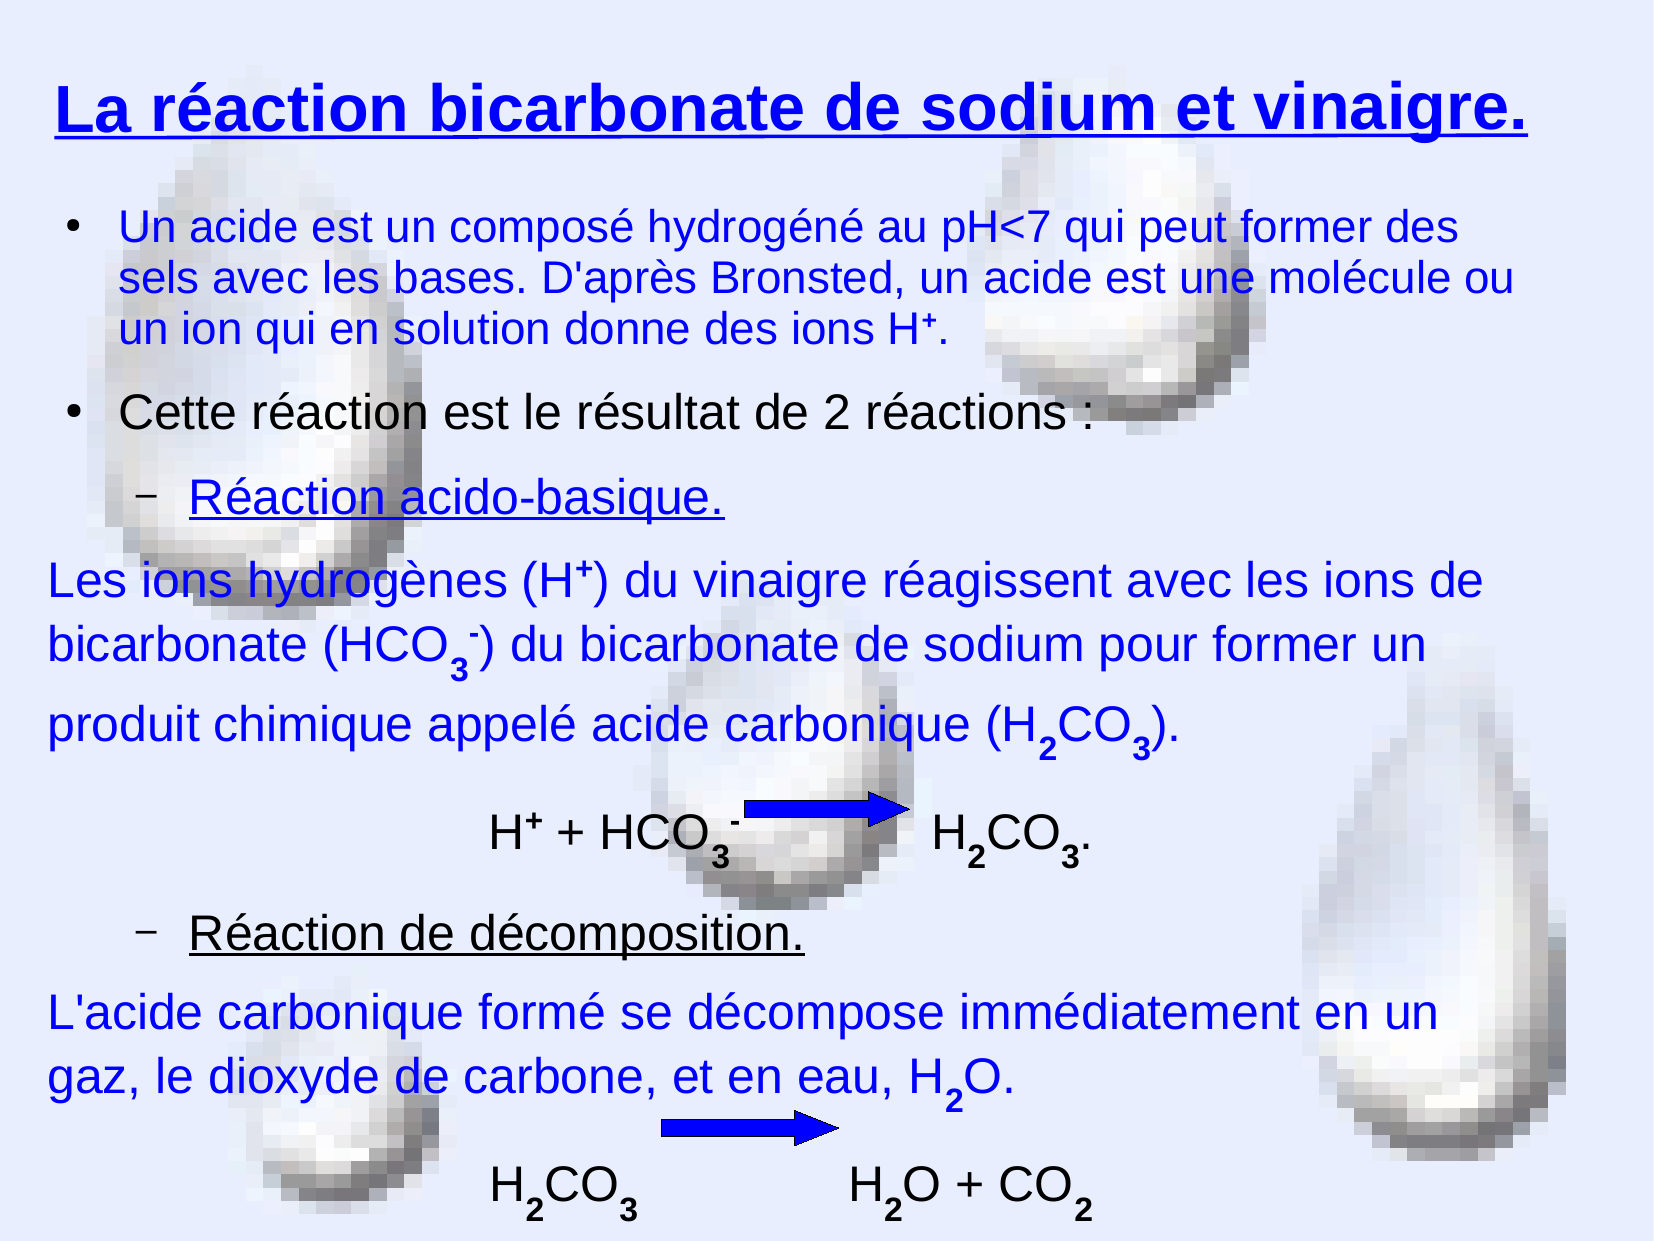

# La réaction bicarbonate de sodium et vinaigre.
Un acide est un composé hydrogéné au pH<7 qui peut former des sels avec les bases. D'après Bronsted, un acide est une molécule ou un ion qui en solution donne des ions H+.
Cette réaction est le résultat de 2 réactions :
Réaction acido-basique.
Les ions hydrogènes (H+) du vinaigre réagissent avec les ions de bicarbonate (HCO3-) du bicarbonate de sodium pour former un produit chimique appelé acide carbonique (H2CO3).
H+ + HCO3- H2CO3.
Réaction de décomposition.
L'acide carbonique formé se décompose immédiatement en un gaz, le dioxyde de carbone, et en eau, H2O.
H2CO3 H2O + CO2